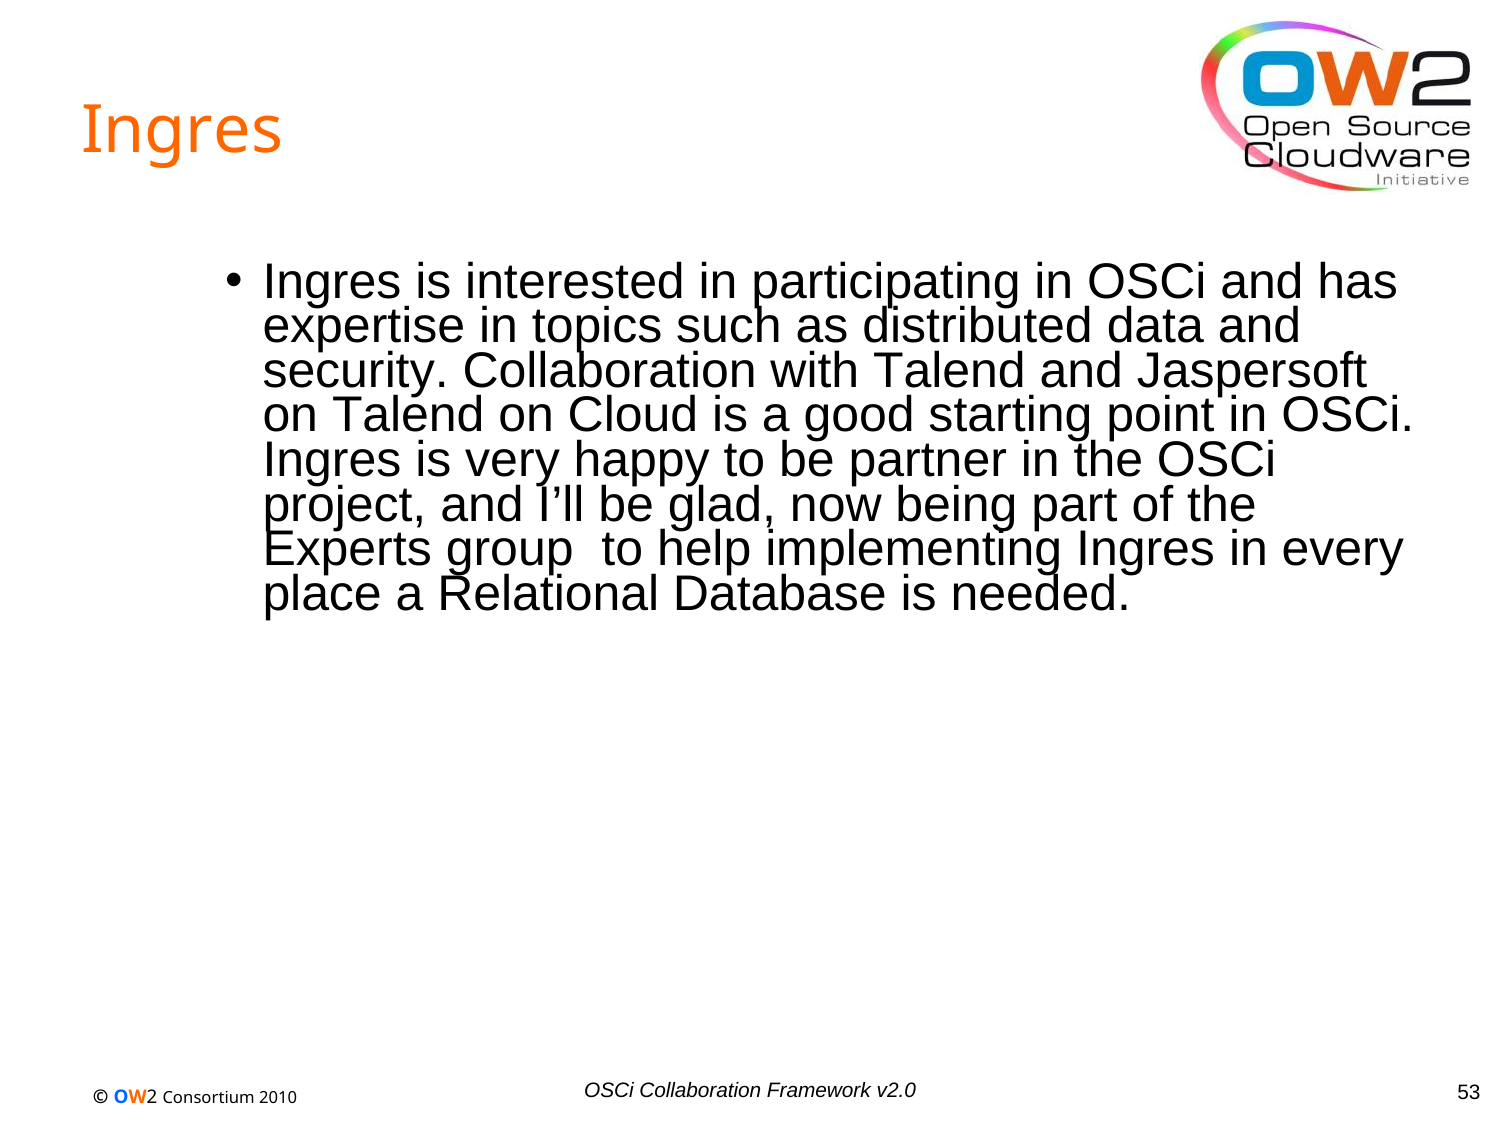

# Ingres
Ingres is interested in participating in OSCi and has expertise in topics such as distributed data and security. Collaboration with Talend and Jaspersoft on Talend on Cloud is a good starting point in OSCi. Ingres is very happy to be partner in the OSCi project, and I’ll be glad, now being part of the Experts group to help implementing Ingres in every place a Relational Database is needed.